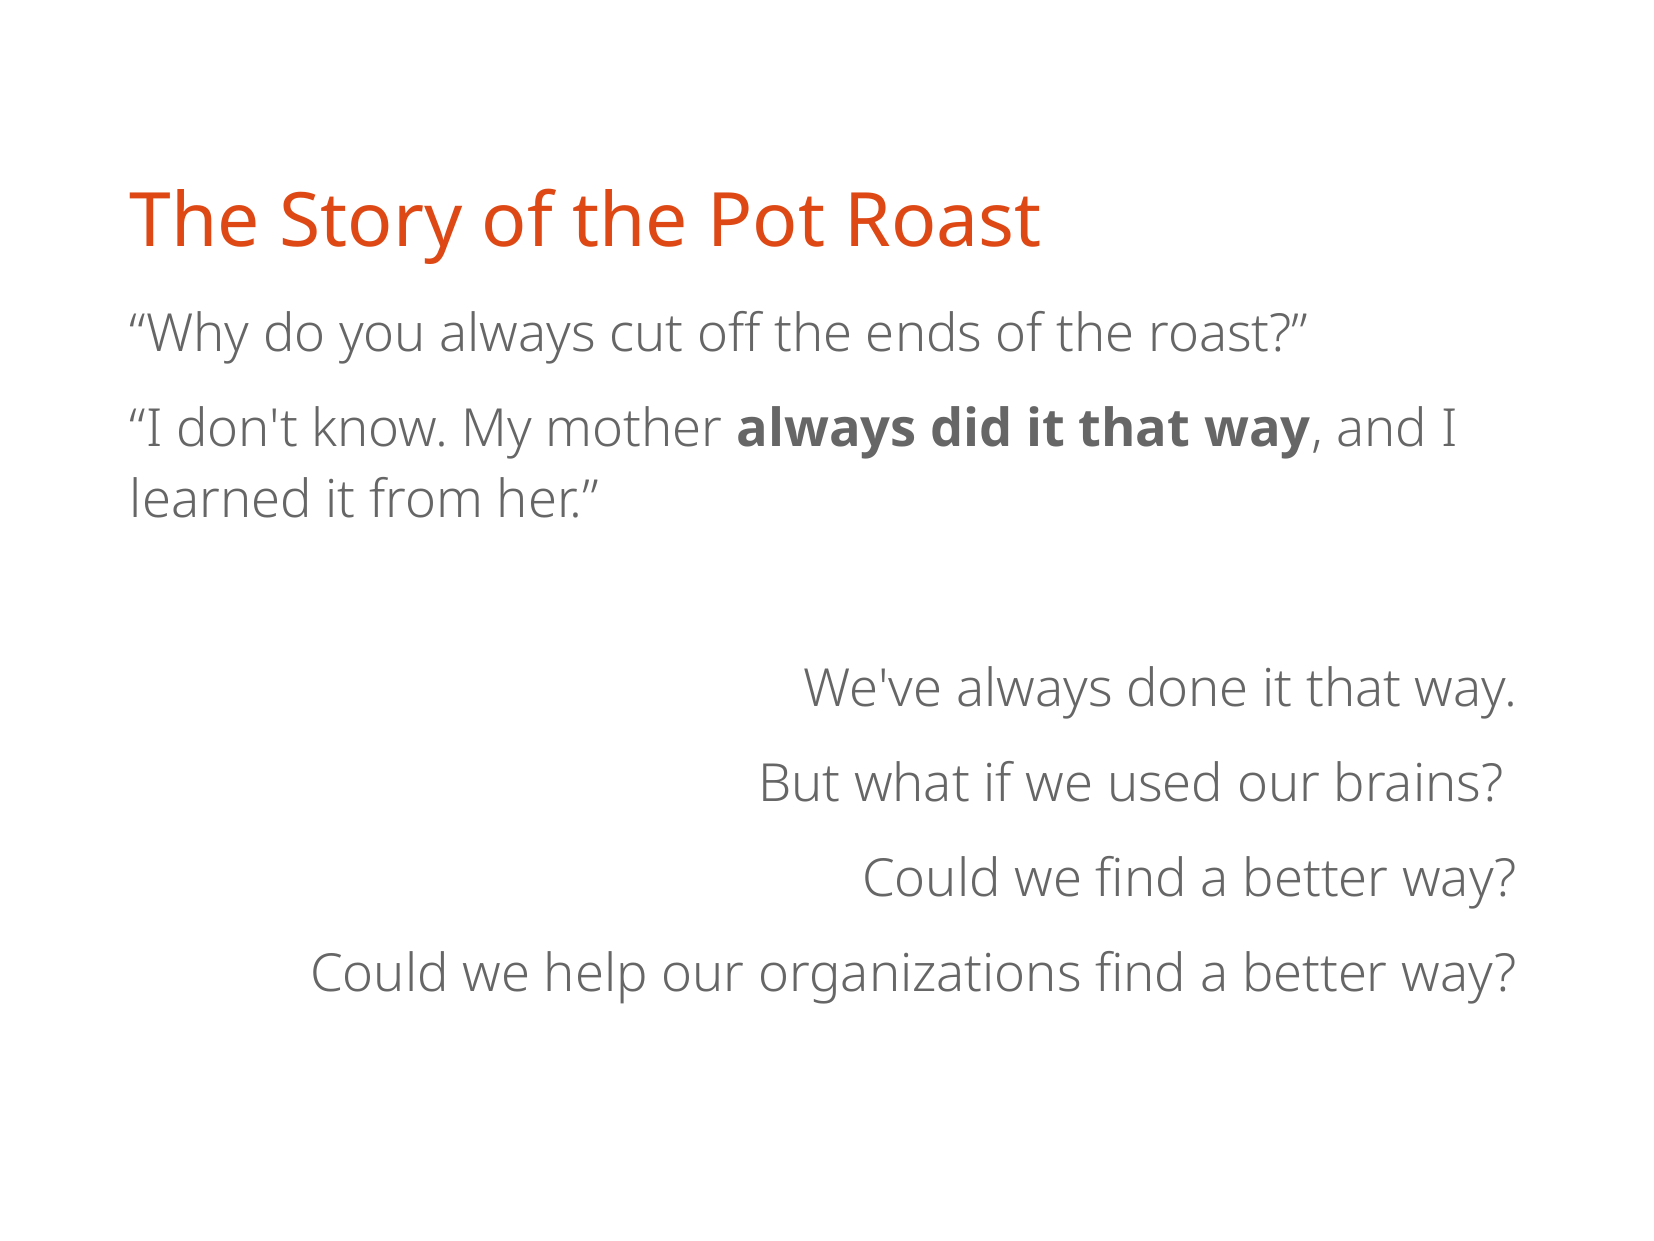

# The Story of the Pot Roast
“Why do you always cut off the ends of the roast?”
“I don't know. My mother always did it that way, and I learned it from her.”
We've always done it that way.
But what if we used our brains?
Could we find a better way?
Could we help our organizations find a better way?